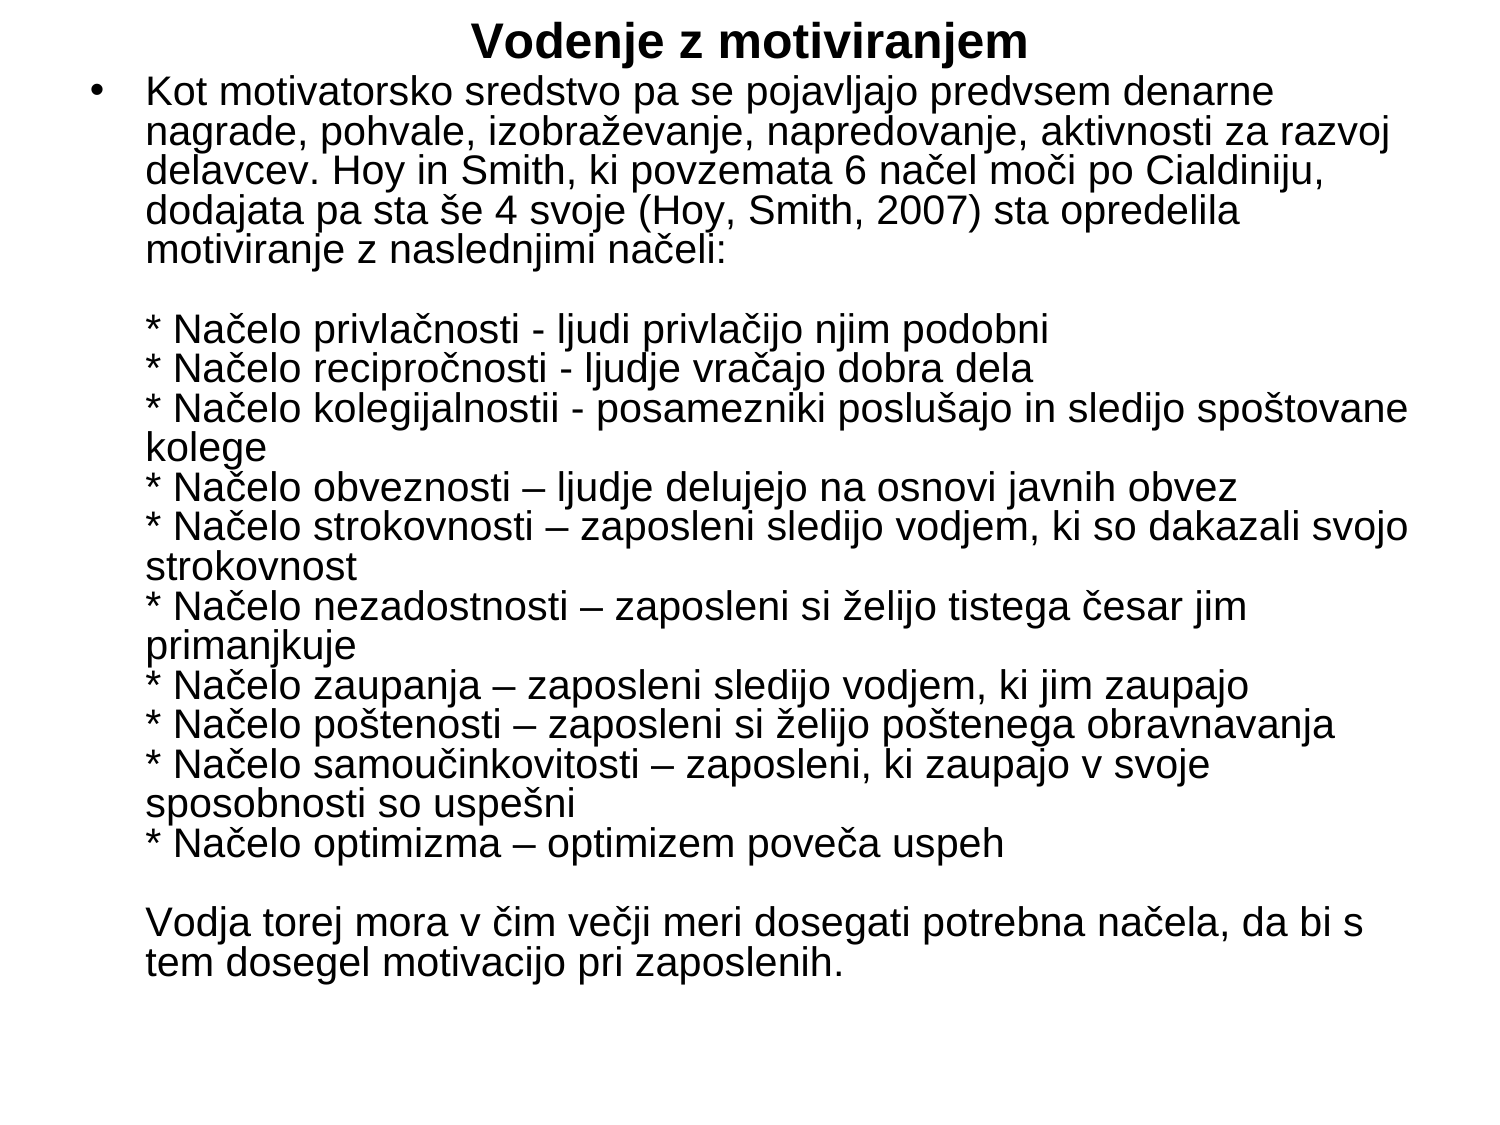

# Vodenje z motiviranjem
Kot motivatorsko sredstvo pa se pojavljajo predvsem denarne nagrade, pohvale, izobraževanje, napredovanje, aktivnosti za razvoj delavcev. Hoy in Smith, ki povzemata 6 načel moči po Cialdiniju, dodajata pa sta še 4 svoje (Hoy, Smith, 2007) sta opredelila motiviranje z naslednjimi načeli:
* Načelo privlačnosti - ljudi privlačijo njim podobni
* Načelo recipročnosti - ljudje vračajo dobra dela
* Načelo kolegijalnostii - posamezniki poslušajo in sledijo spoštovane kolege
* Načelo obveznosti – ljudje delujejo na osnovi javnih obvez
* Načelo strokovnosti – zaposleni sledijo vodjem, ki so dakazali svojo strokovnost
* Načelo nezadostnosti – zaposleni si želijo tistega česar jim primanjkuje
* Načelo zaupanja – zaposleni sledijo vodjem, ki jim zaupajo
* Načelo poštenosti – zaposleni si želijo poštenega obravnavanja
* Načelo samoučinkovitosti – zaposleni, ki zaupajo v svoje sposobnosti so uspešni
* Načelo optimizma – optimizem poveča uspeh
Vodja torej mora v čim večji meri dosegati potrebna načela, da bi s tem dosegel motivacijo pri zaposlenih.